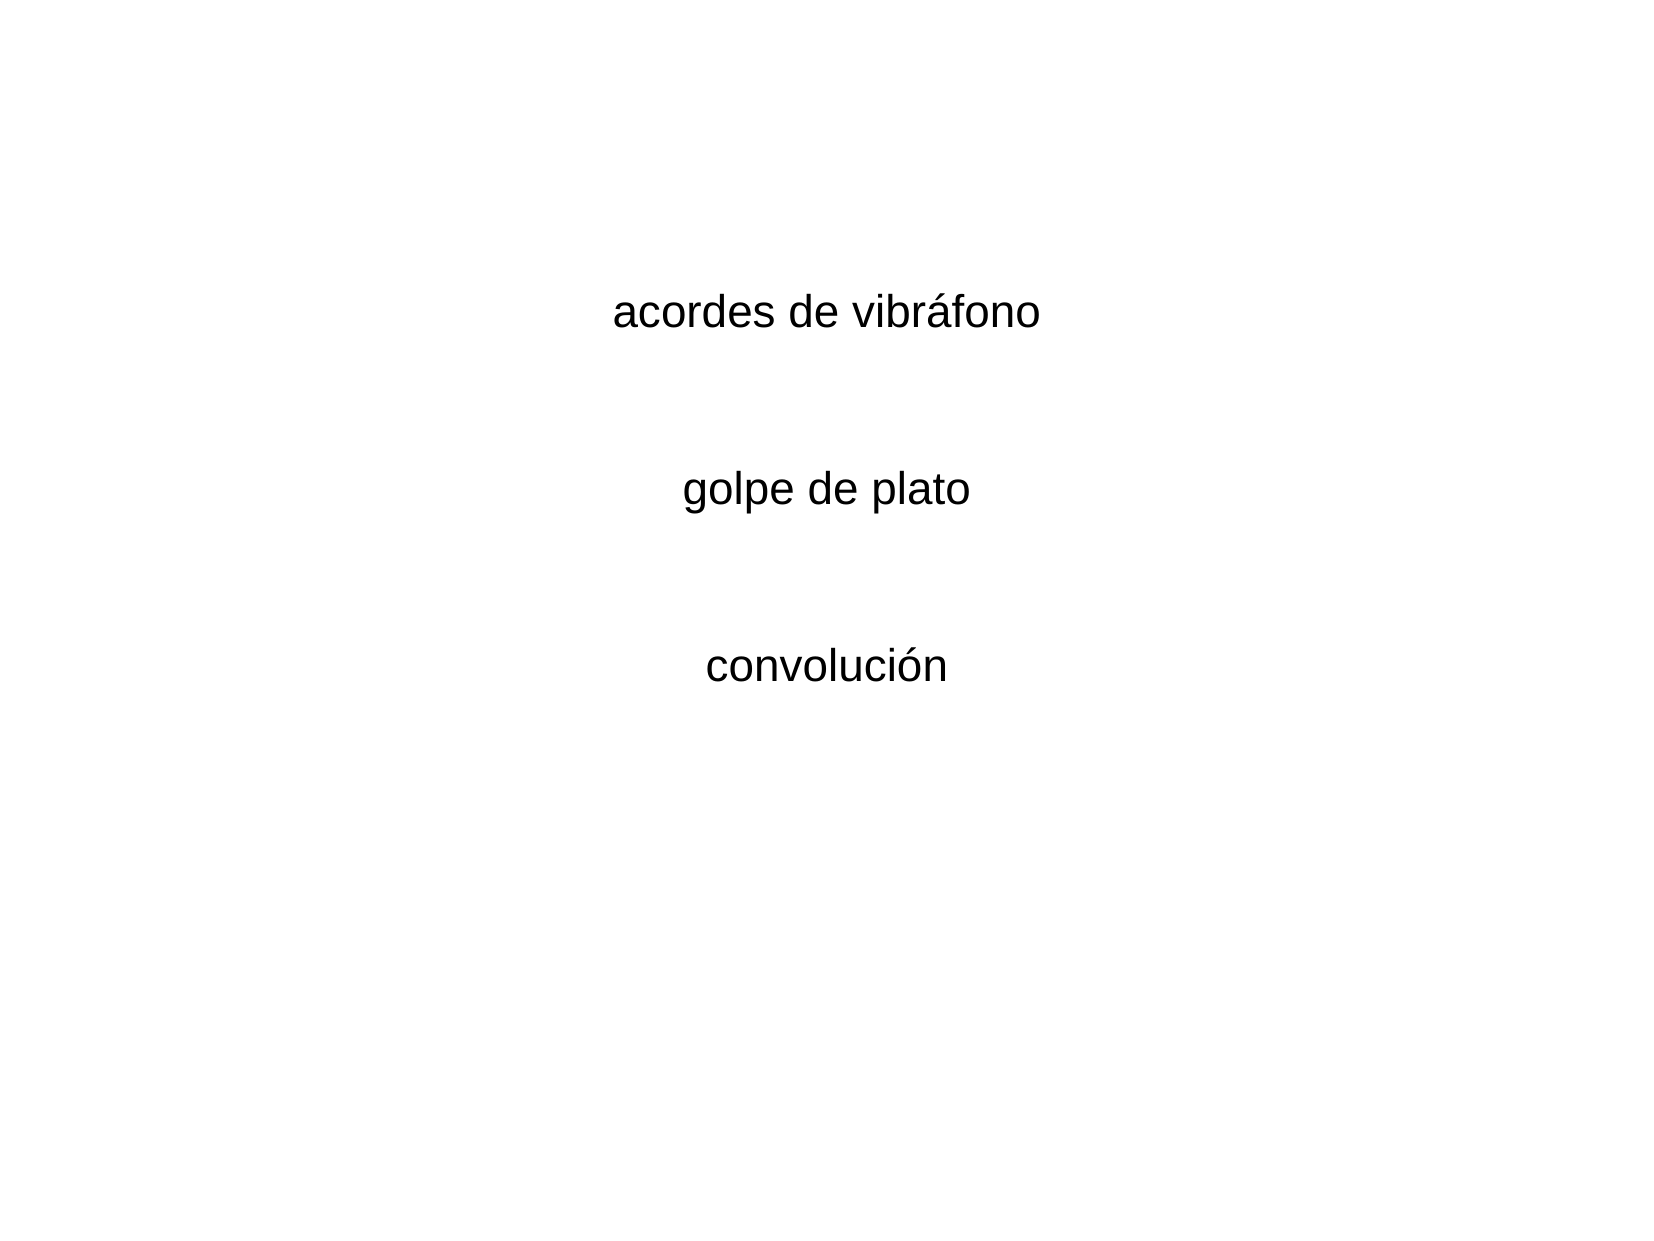

# acordes de vibráfono
golpe de plato
convolución